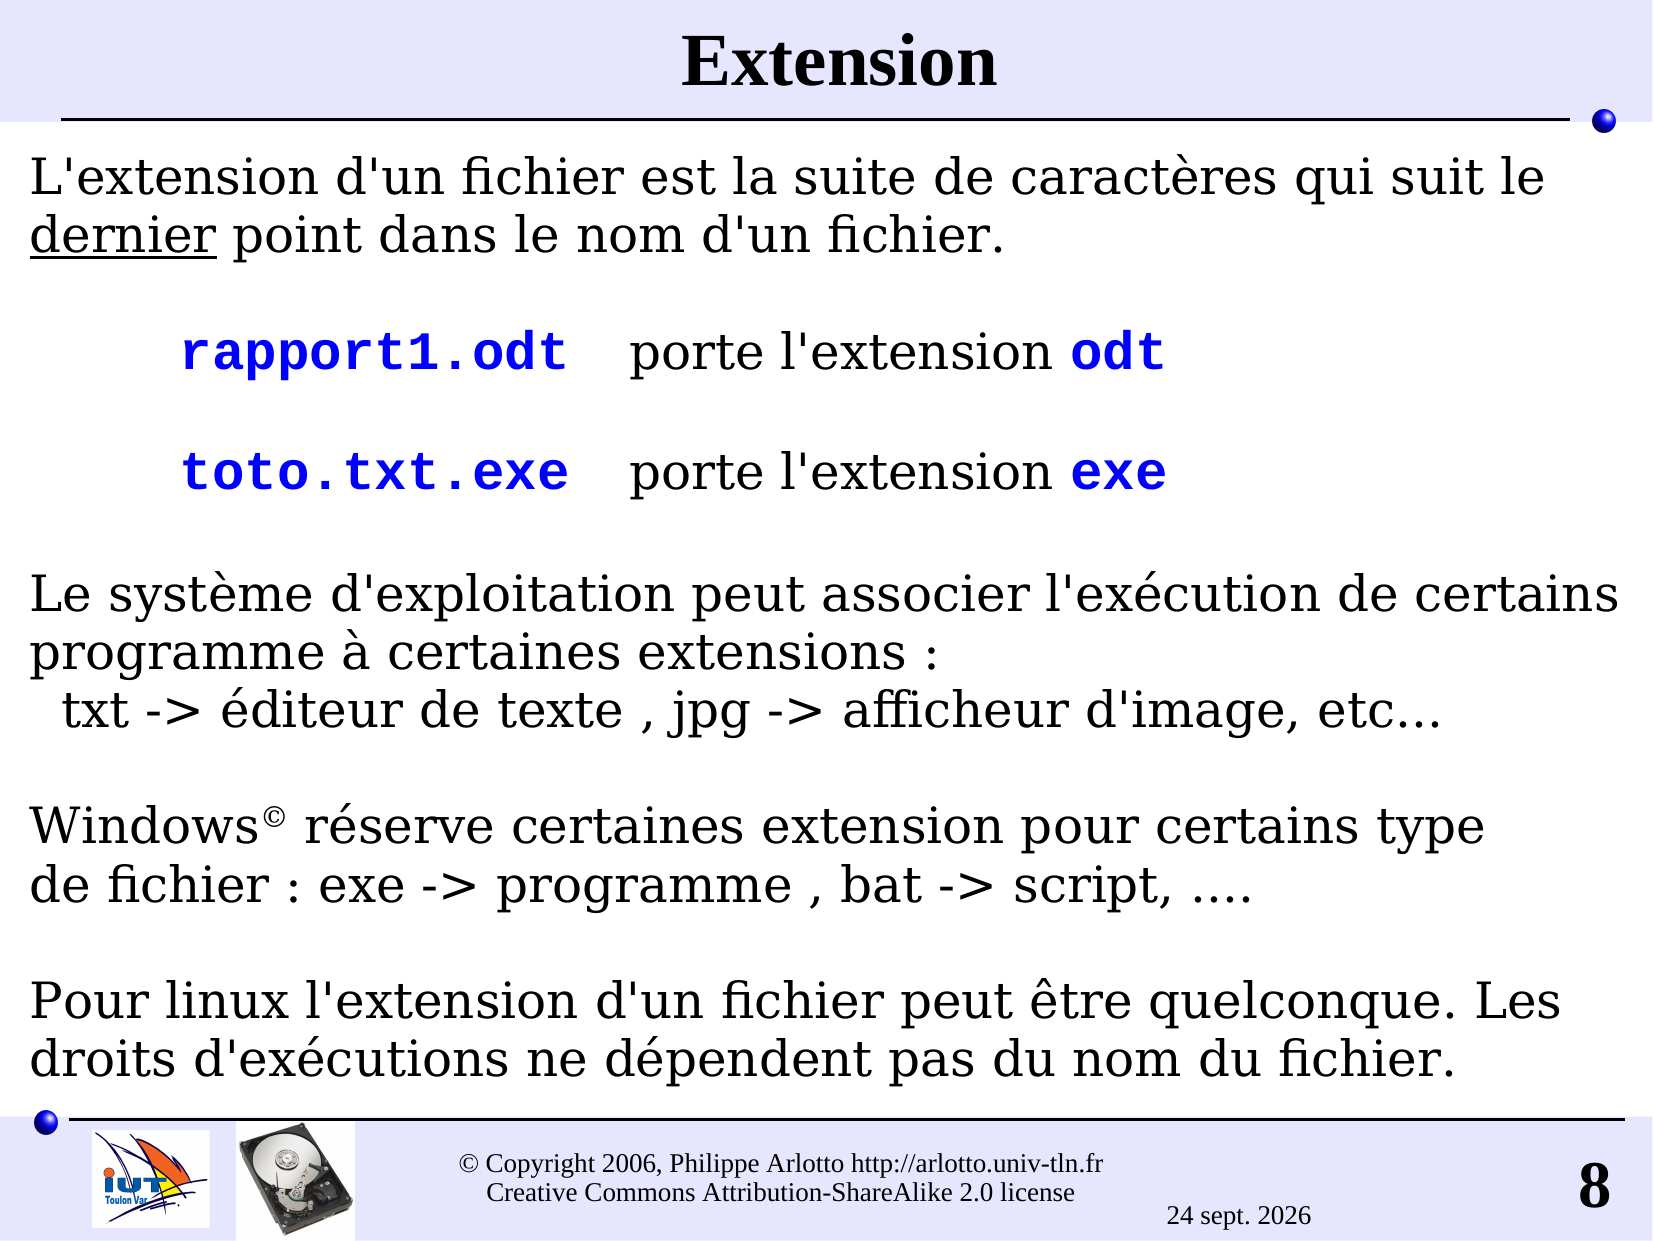

# Extension
L'extension d'un fichier est la suite de caractères qui suit le
dernier point dans le nom d'un fichier.
		rapport1.odt	porte l'extension odt
		toto.txt.exe	porte l'extension exe
Le système d'exploitation peut associer l'exécution de certains
programme à certaines extensions :
 txt -> éditeur de texte , jpg -> afficheur d'image, etc...
Windows© réserve certaines extension pour certains type
de fichier : exe -> programme , bat -> script, ....
Pour linux l'extension d'un fichier peut être quelconque. Les
droits d'exécutions ne dépendent pas du nom du fichier.